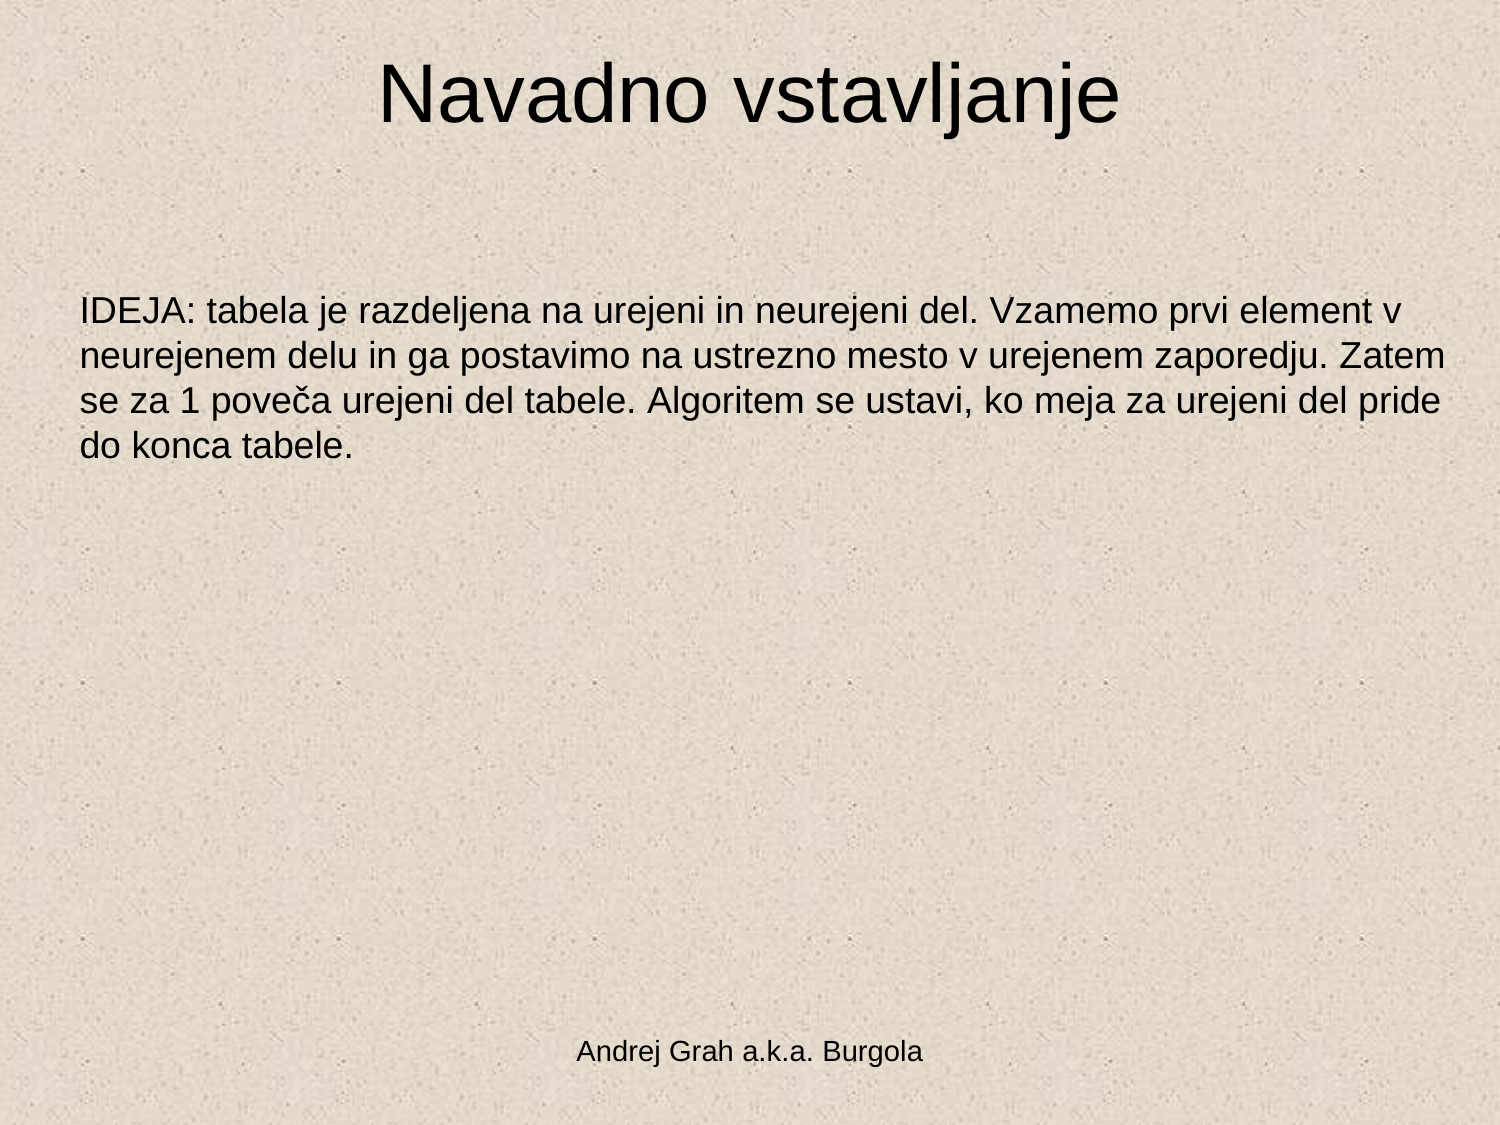

# Navadno vstavljanje
IDEJA: tabela je razdeljena na urejeni in neurejeni del. Vzamemo prvi element v neurejenem delu in ga postavimo na ustrezno mesto v urejenem zaporedju. Zatem se za 1 poveča urejeni del tabele. Algoritem se ustavi, ko meja za urejeni del pride do konca tabele.
Andrej Grah a.k.a. Burgola